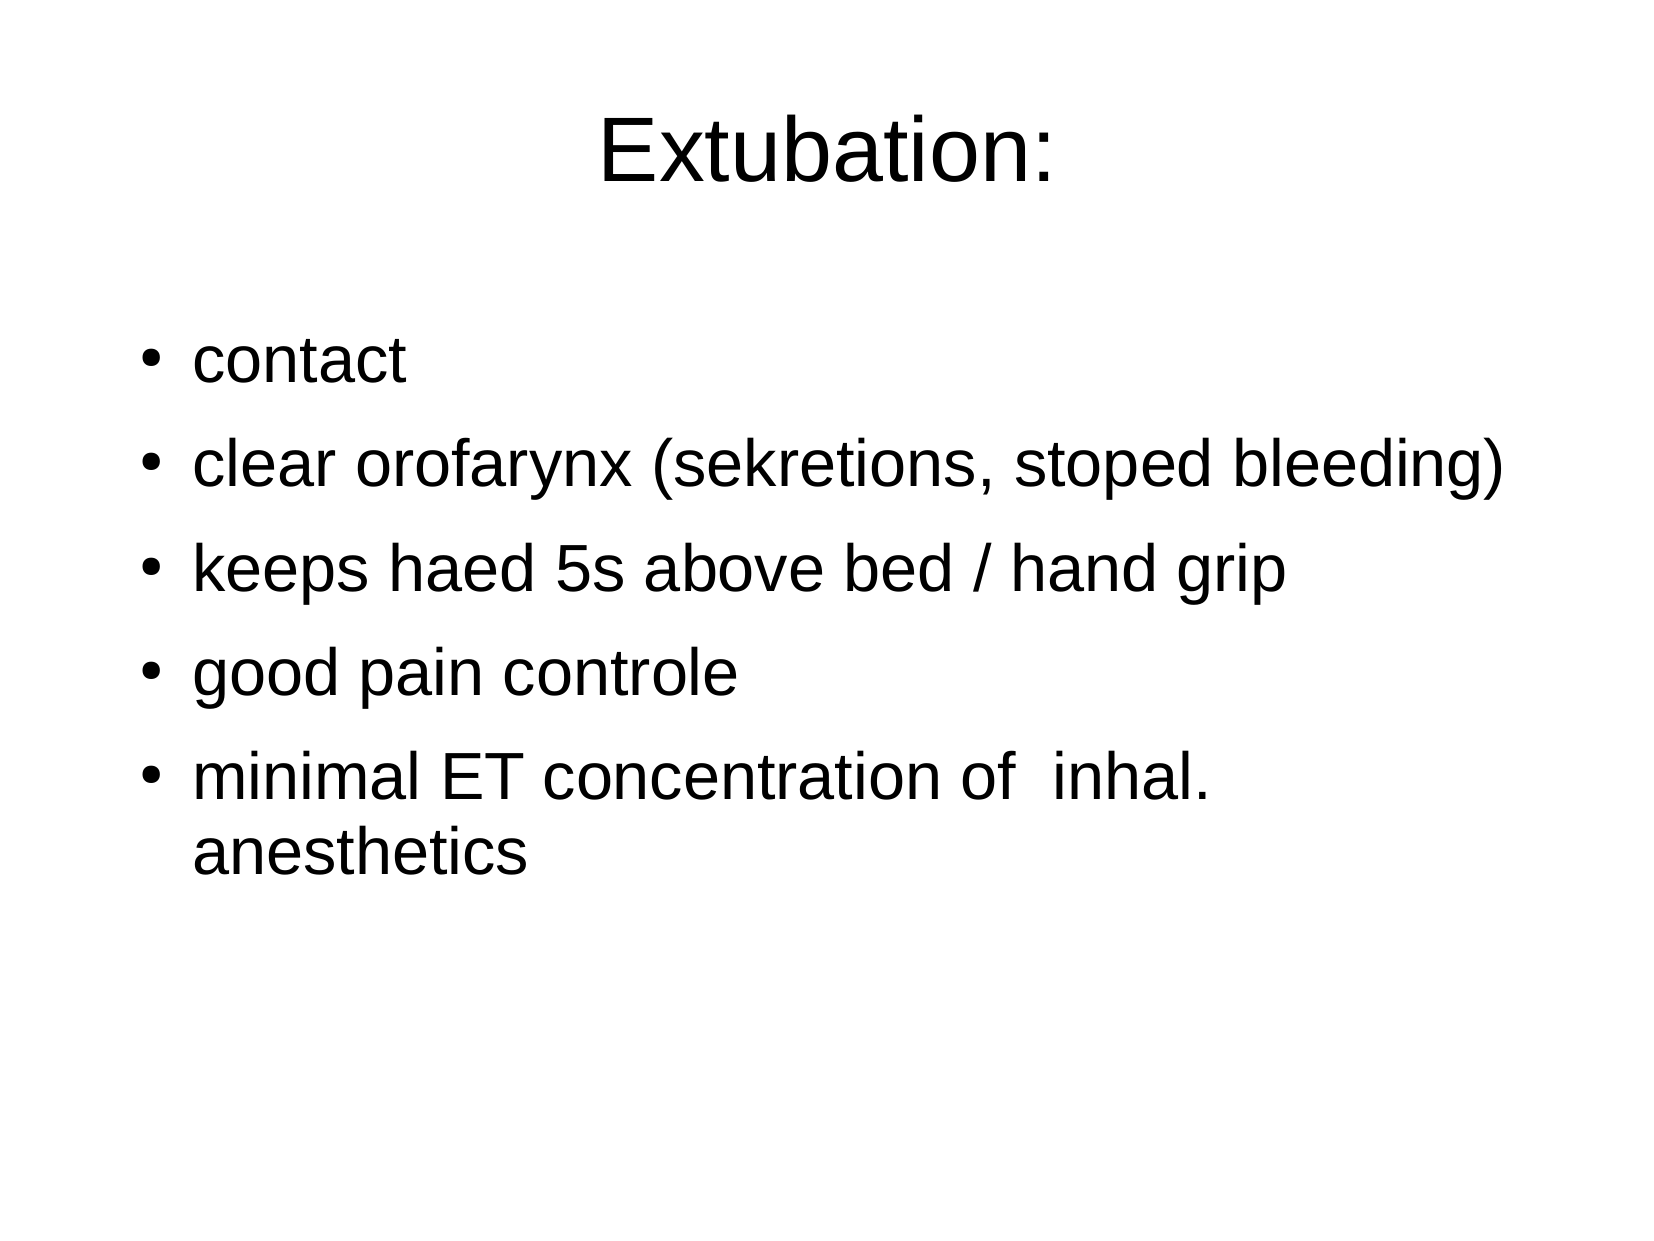

# Extubation:
contact
clear orofarynx (sekretions, stoped bleeding)
keeps haed 5s above bed / hand grip
good pain controle
minimal ET concentration of inhal. anesthetics